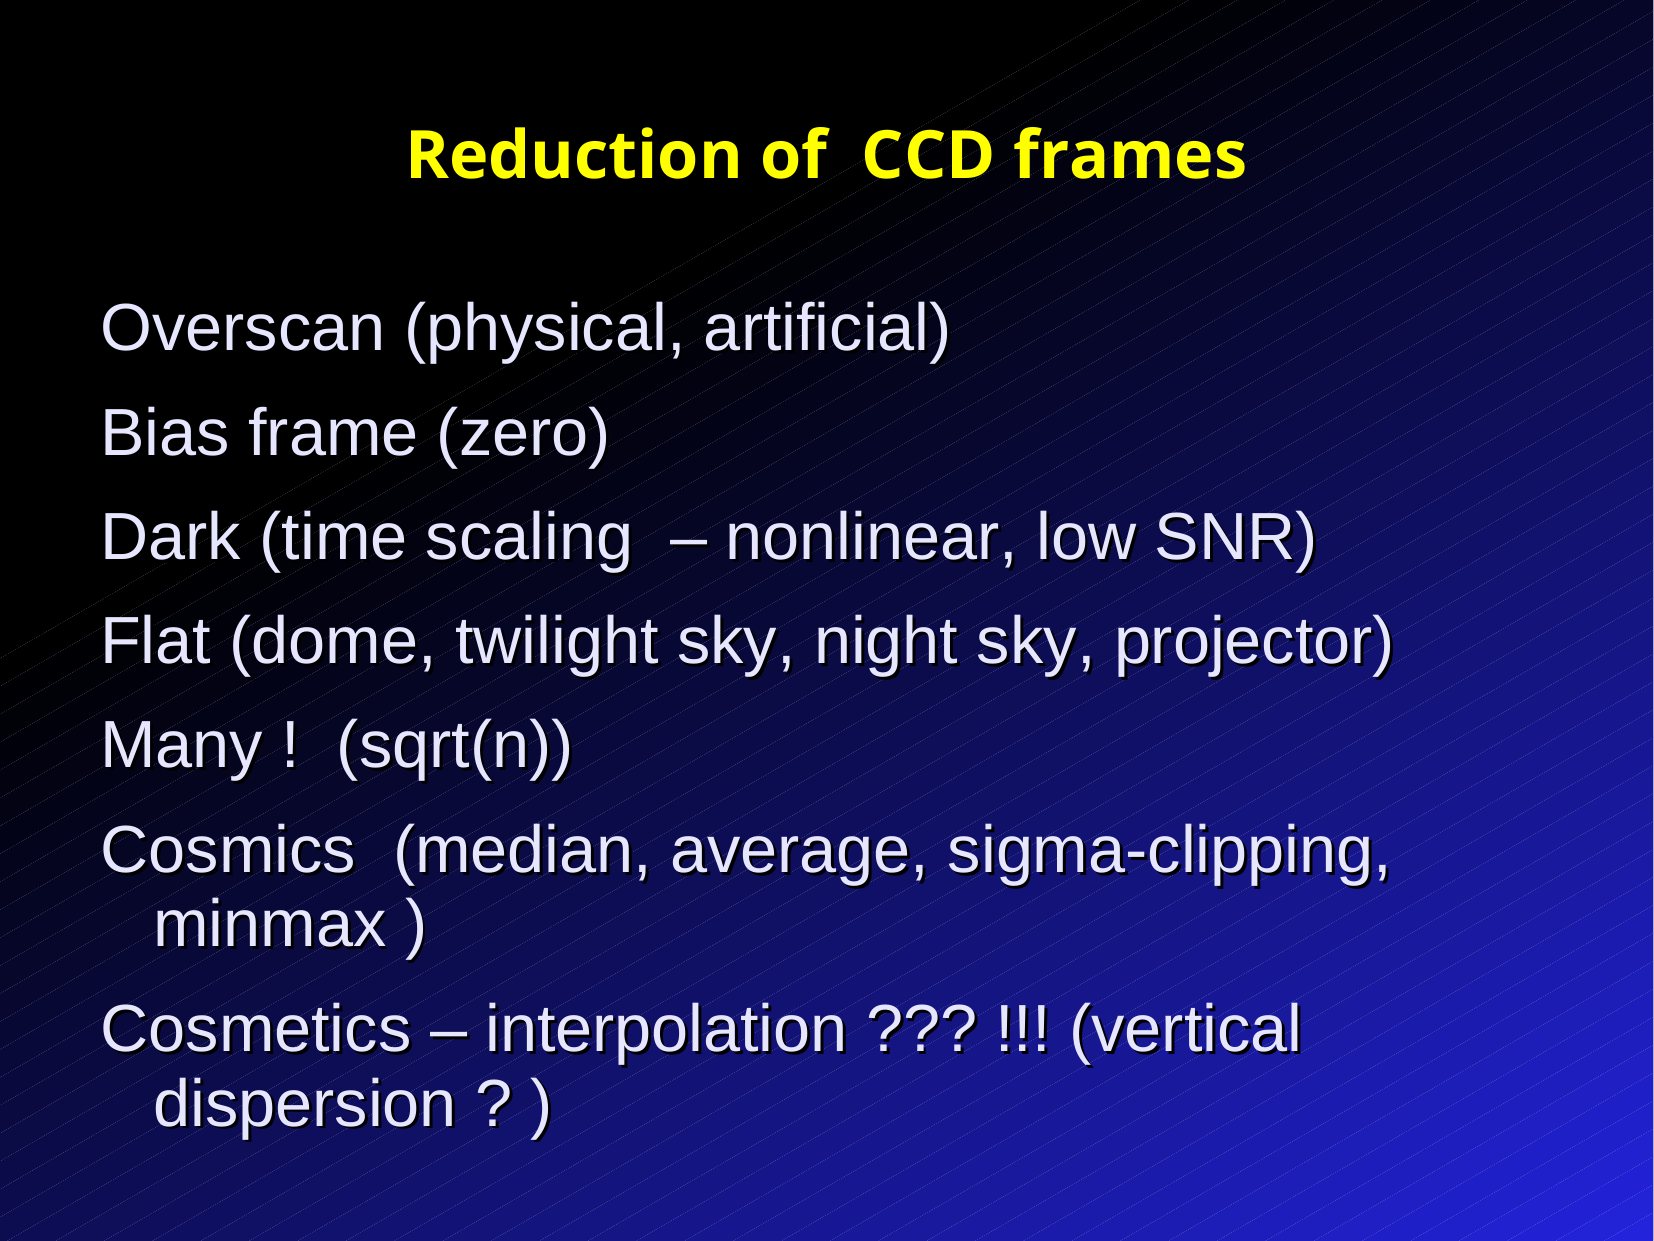

# Reduction of CCD frames
Overscan (physical, artificial)
Bias frame (zero)
Dark (time scaling – nonlinear, low SNR)
Flat (dome, twilight sky, night sky, projector)
Many ! (sqrt(n))
Cosmics (median, average, sigma-clipping, minmax )
Cosmetics – interpolation ??? !!! (vertical dispersion ? )